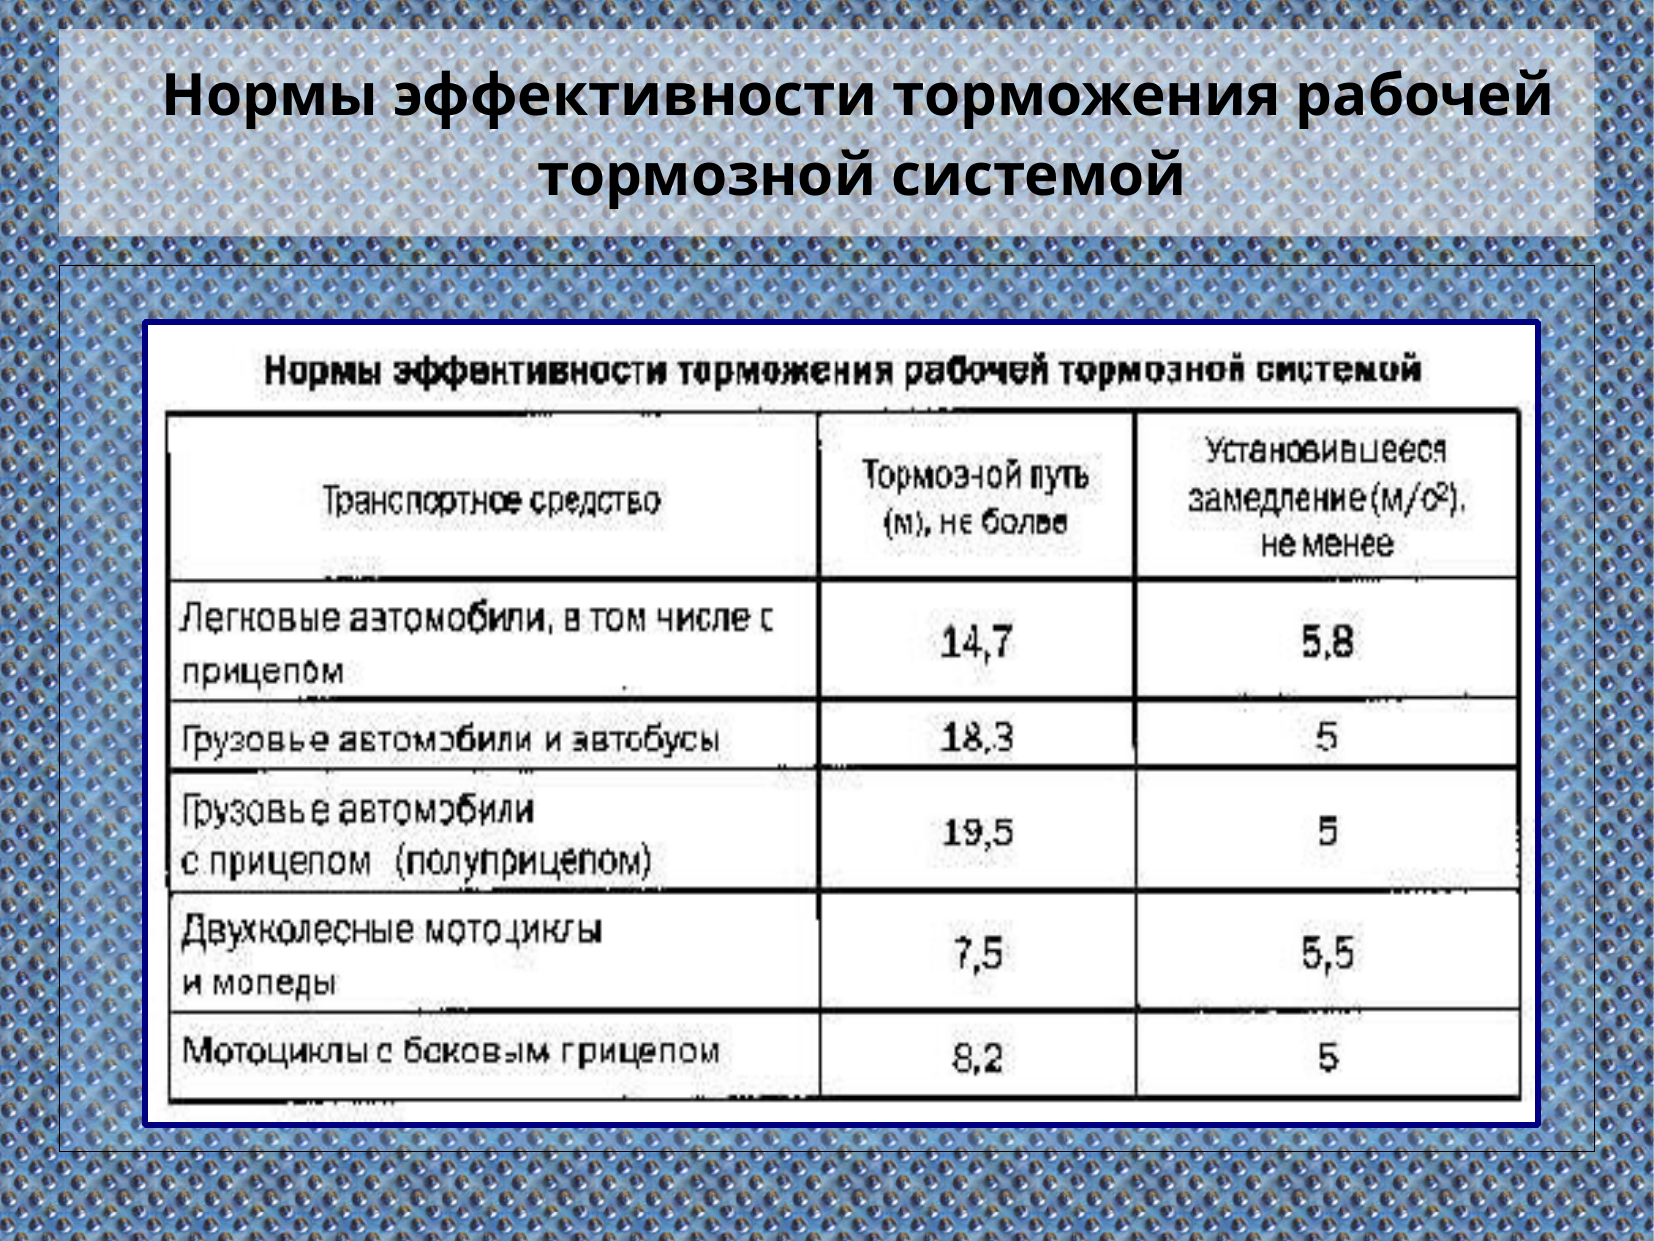

# Нормы эффективности торможения рабочей тормозной системой